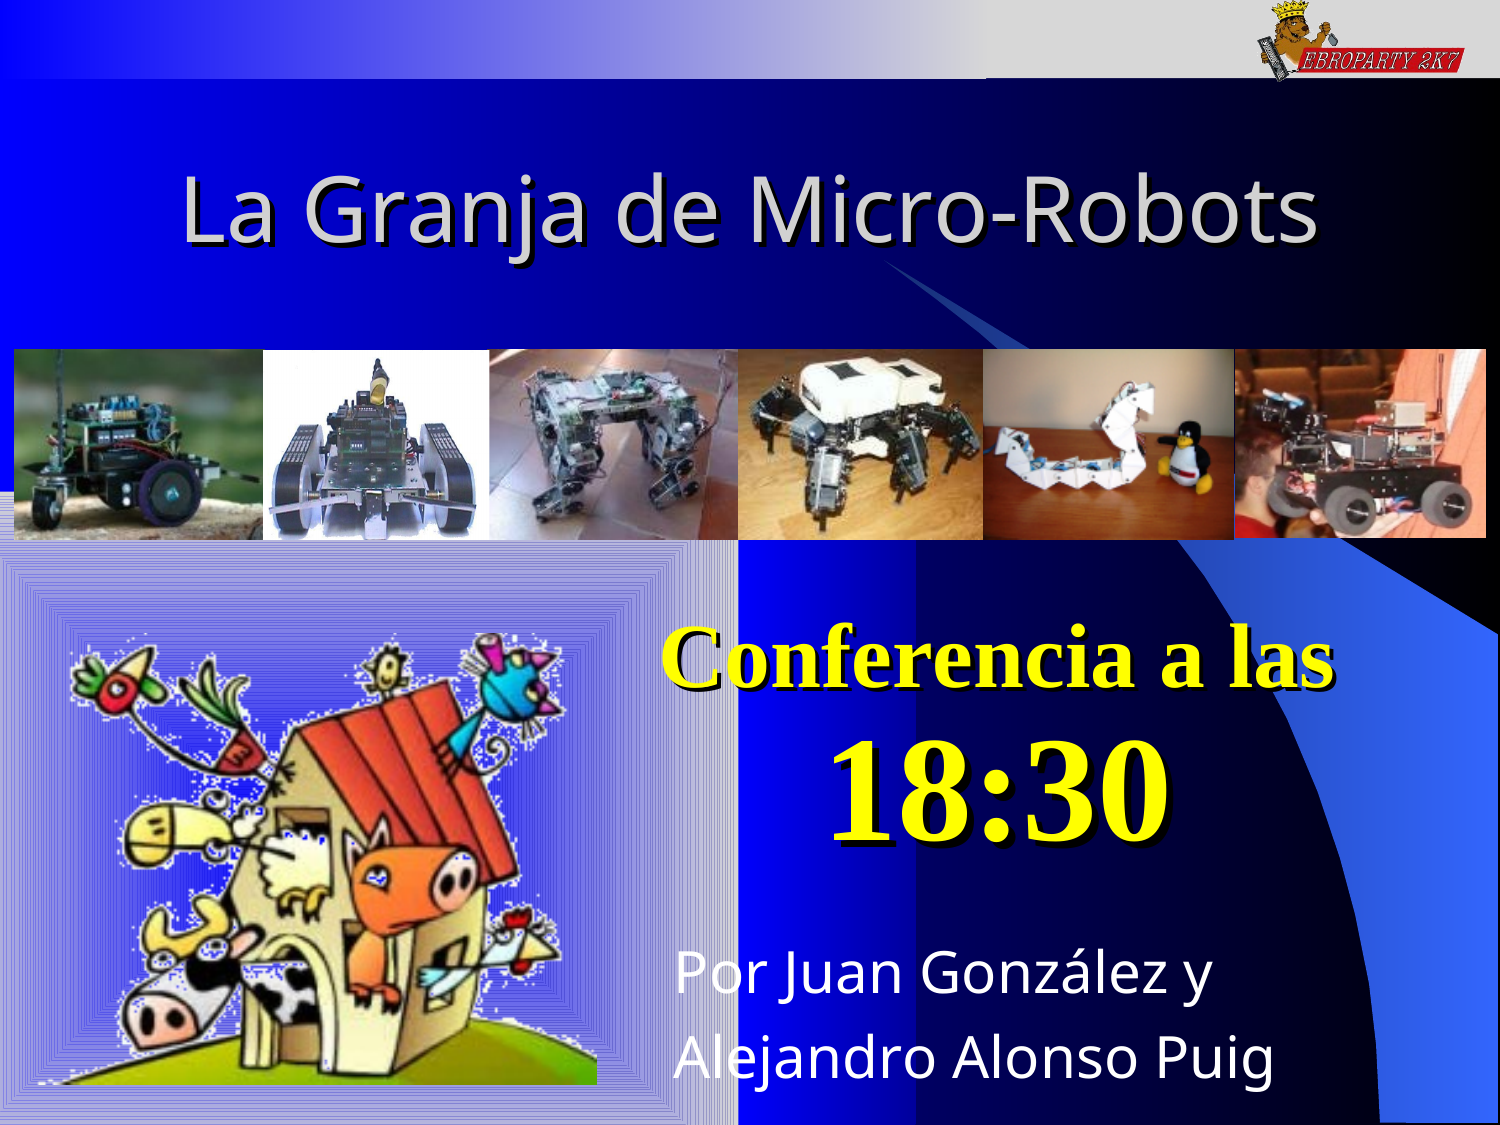

# La Granja de Micro-Robots
Conferencia a las
18:30
Por Juan González y
Alejandro Alonso Puig